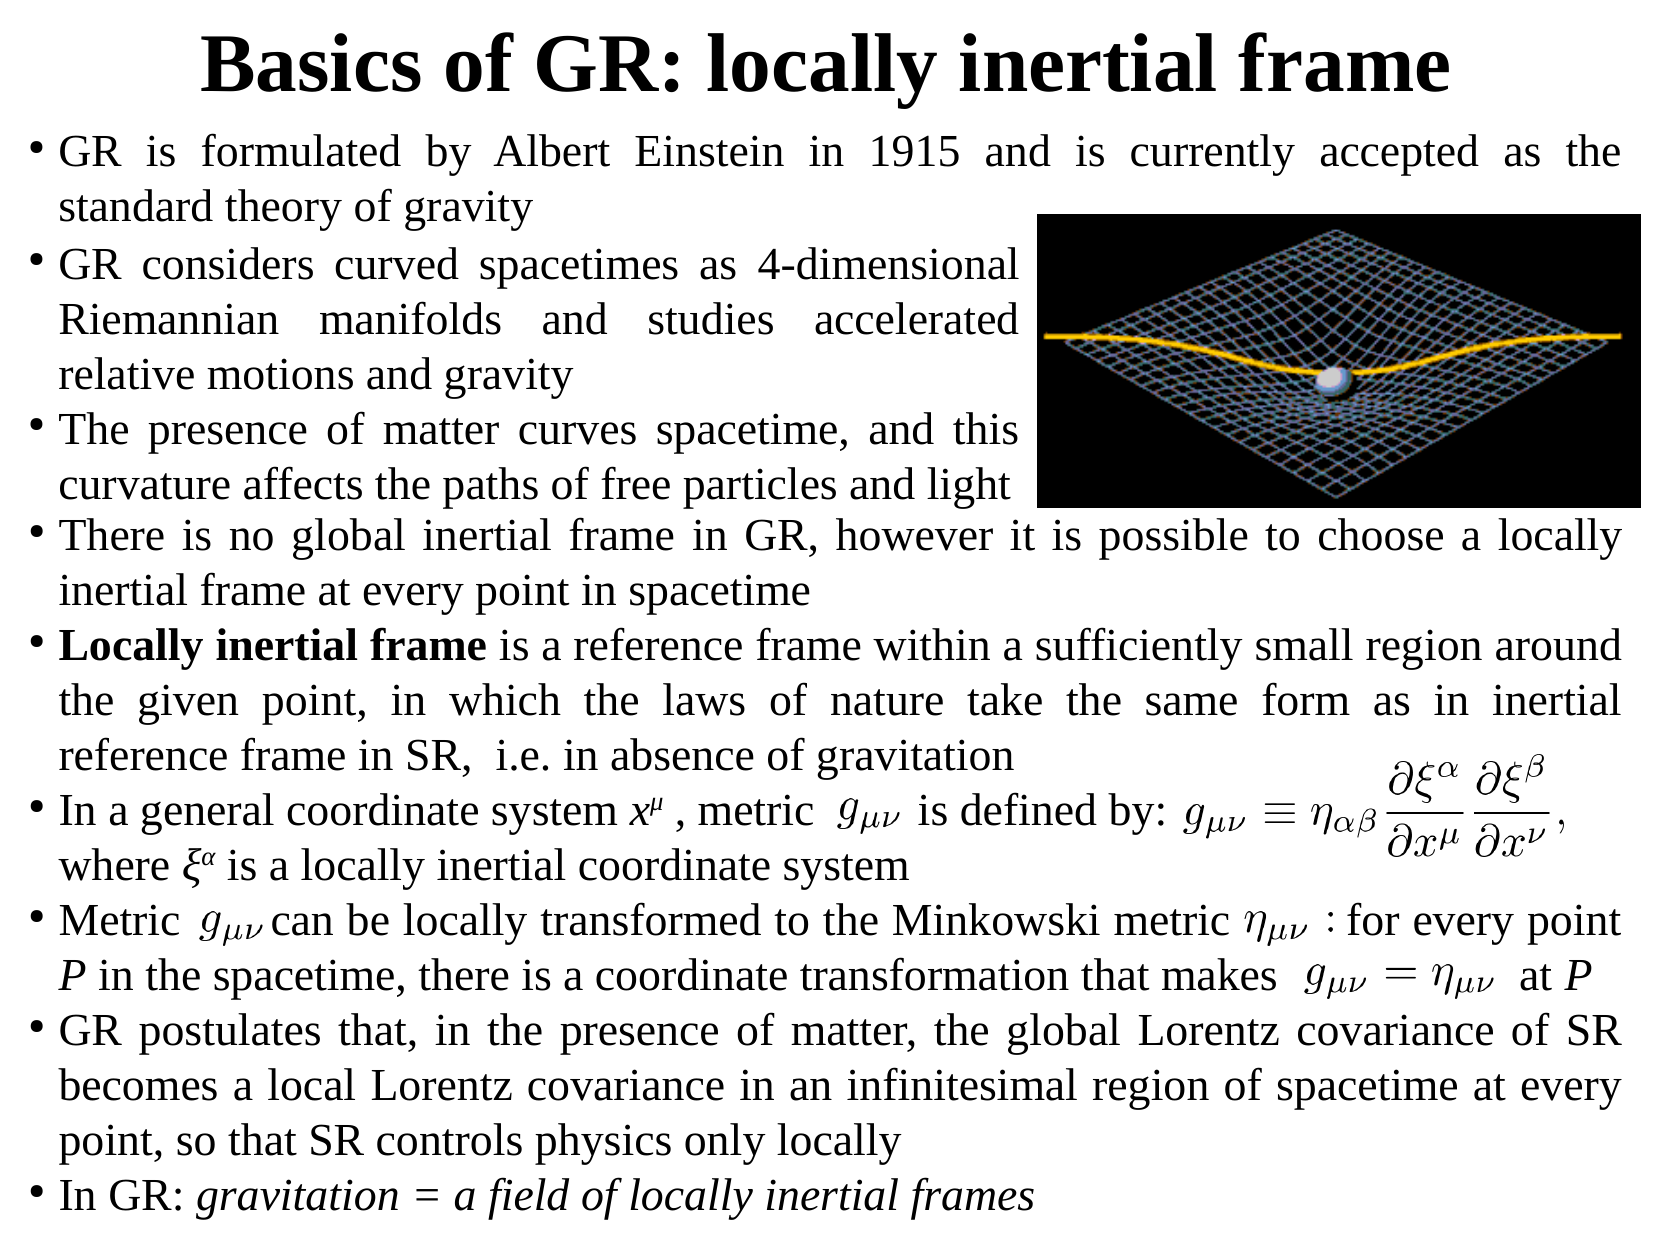

# Basics of GR: locally inertial frame
GR is formulated by Albert Einstein in 1915 and is currently accepted as the standard theory of gravity
GR considers curved spacetimes as 4-dimensional Riemannian manifolds and studies accelerated relative motions and gravity
The presence of matter curves spacetime, and this curvature affects the paths of free particles and light
There is no global inertial frame in GR, however it is possible to choose a locally inertial frame at every point in spacetime
Locally inertial frame is a reference frame within a sufficiently small region around the given point, in which the laws of nature take the same form as in inertial reference frame in SR, i.e. in absence of gravitation
In a general coordinate system xμ , metric is defined by:
where ξα is a locally inertial coordinate system
Metric can be locally transformed to the Minkowski metric for every point P in the spacetime, there is a coordinate transformation that makes at P
GR postulates that, in the presence of matter, the global Lorentz covariance of SR becomes a local Lorentz covariance in an infinitesimal region of spacetime at every point, so that SR controls physics only locally
In GR: gravitation = a field of locally inertial frames